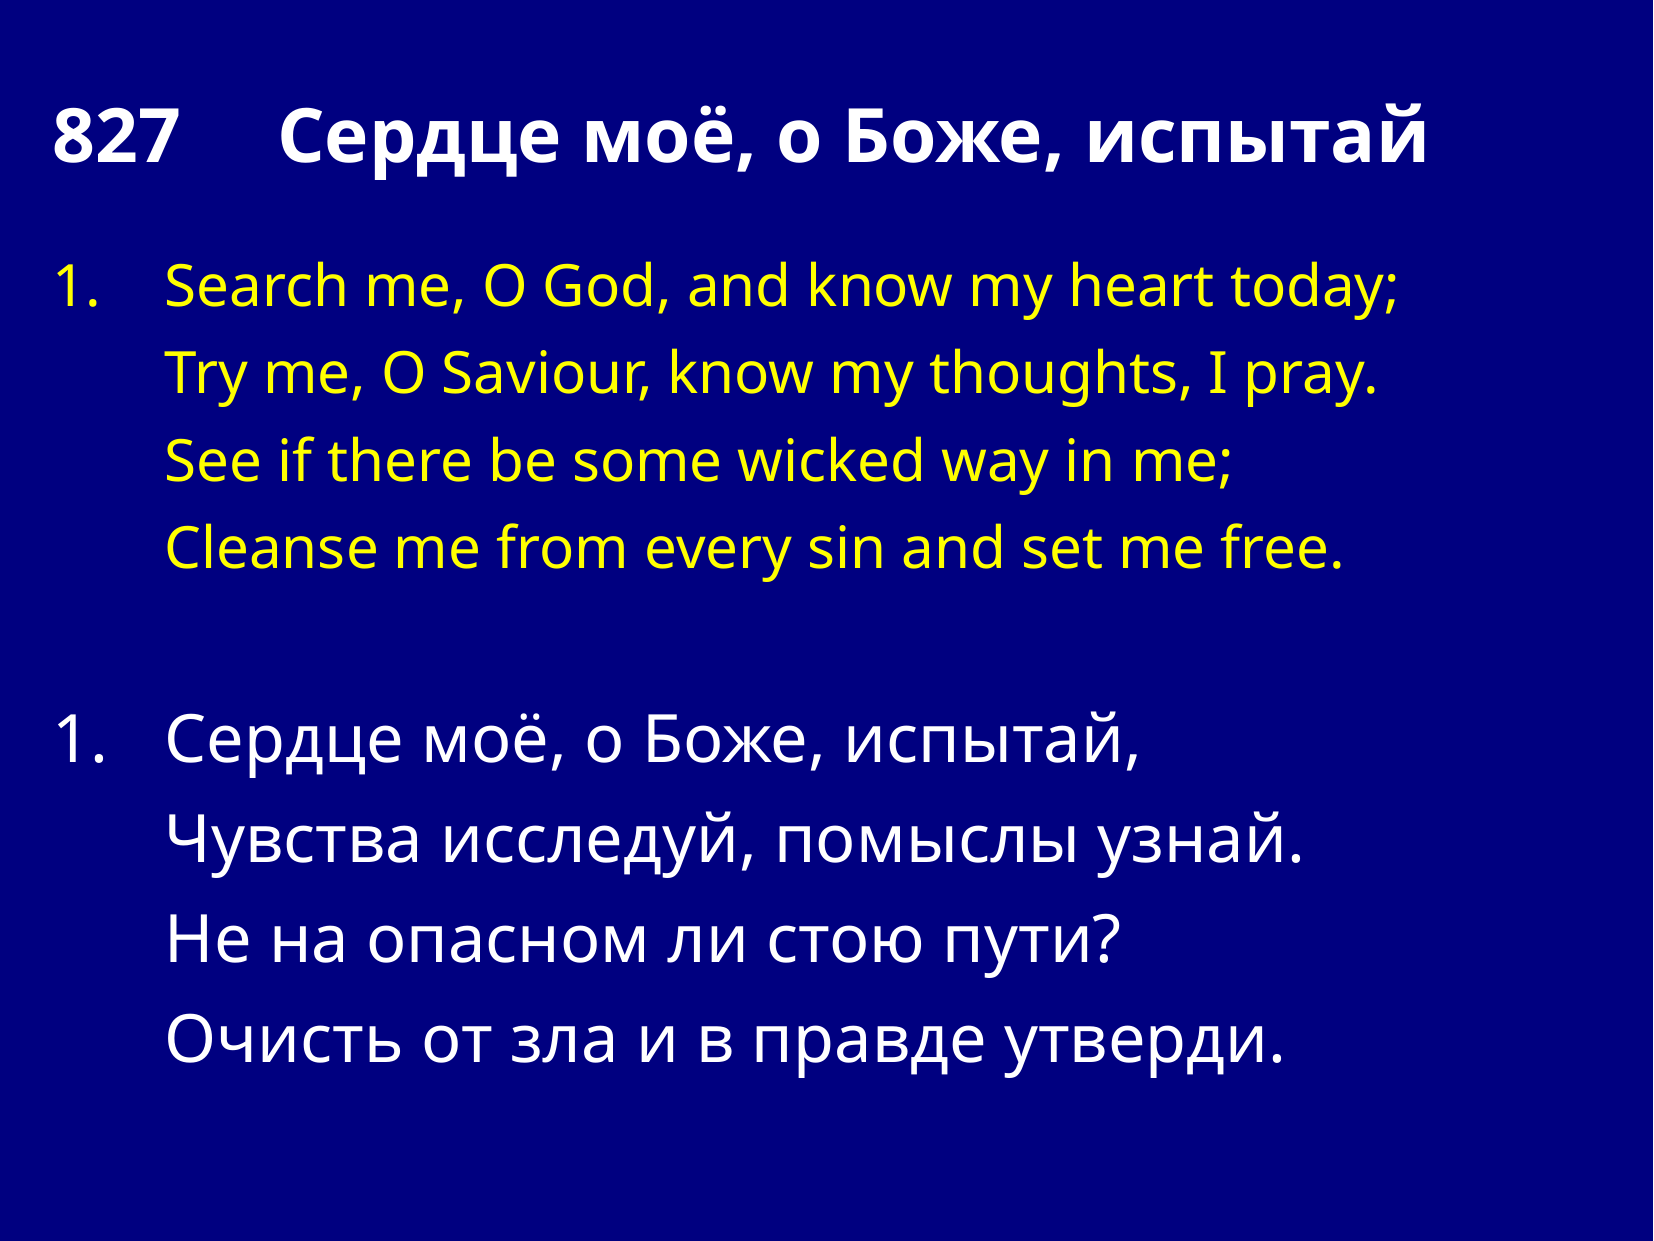

827	Сердце моё, о Боже, испытай
1.	Search me, O God, and know my heart today;
	Try me, O Saviour, know my thoughts, I pray.
	See if there be some wicked way in me;
	Cleanse me from every sin and set me free.
1.	Сердце моё, о Боже, испытай,
	Чувства исследуй, помыслы узнай.
	Не на опасном ли стою пути?
	Очисть от зла и в правде утверди.